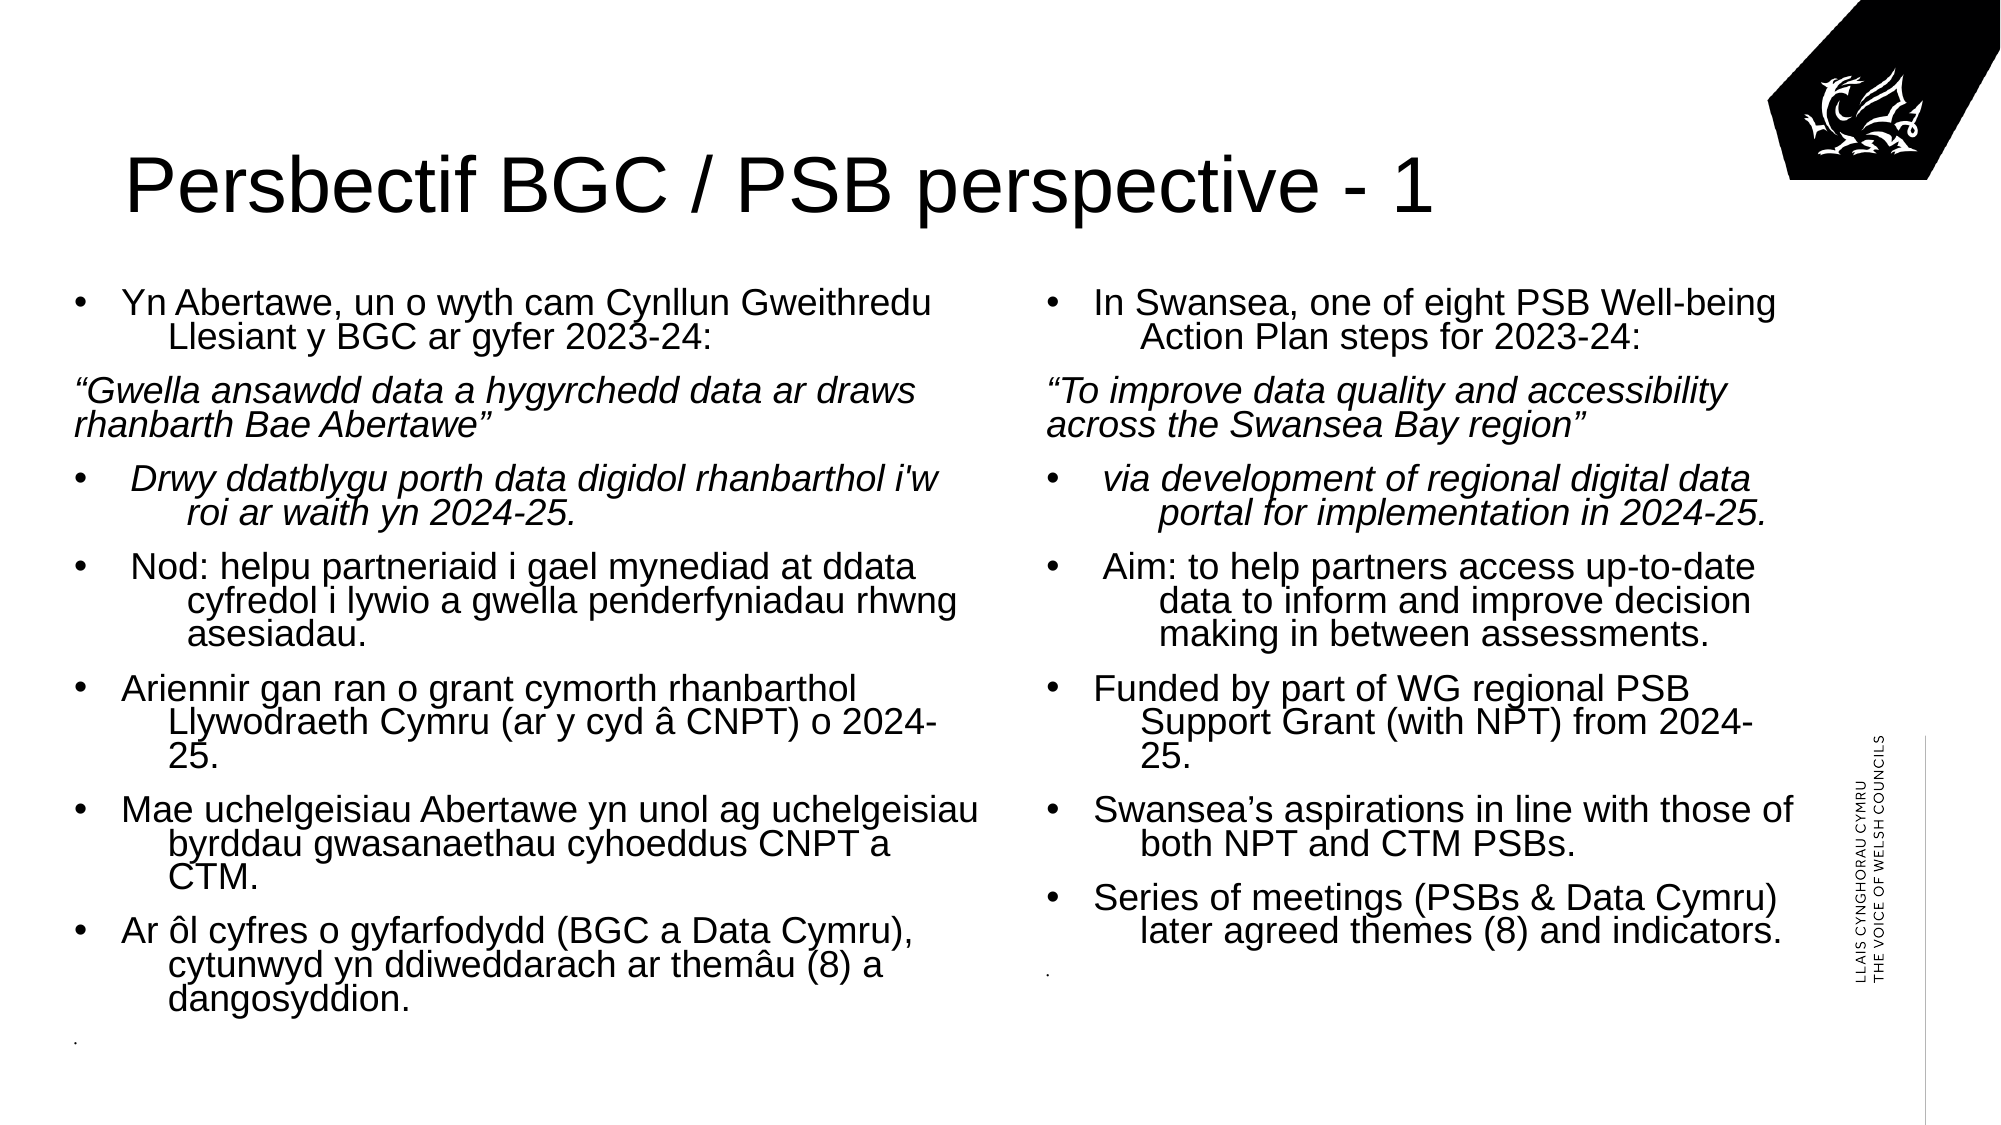

# Persbectif BGC / PSB perspective - 1
Yn Abertawe, un o wyth cam Cynllun Gweithredu Llesiant y BGC ar gyfer 2023-24:
“Gwella ansawdd data a hygyrchedd data ar draws rhanbarth Bae Abertawe”
Drwy ddatblygu porth data digidol rhanbarthol i'w roi ar waith yn 2024-25.
Nod: helpu partneriaid i gael mynediad at ddata cyfredol i lywio a gwella penderfyniadau rhwng asesiadau.
Ariennir gan ran o grant cymorth rhanbarthol Llywodraeth Cymru (ar y cyd â CNPT) o 2024-25.
Mae uchelgeisiau Abertawe yn unol ag uchelgeisiau byrddau gwasanaethau cyhoeddus CNPT a CTM.
Ar ôl cyfres o gyfarfodydd (BGC a Data Cymru), cytunwyd yn ddiweddarach ar themâu (8) a dangosyddion.
In Swansea, one of eight PSB Well-being Action Plan steps for 2023-24:
“To improve data quality and accessibility across the Swansea Bay region”
via development of regional digital data portal for implementation in 2024-25.
Aim: to help partners access up-to-date data to inform and improve decision making in between assessments.
Funded by part of WG regional PSB Support Grant (with NPT) from 2024-25.
Swansea’s aspirations in line with those of both NPT and CTM PSBs.
Series of meetings (PSBs & Data Cymru) later agreed themes (8) and indicators.